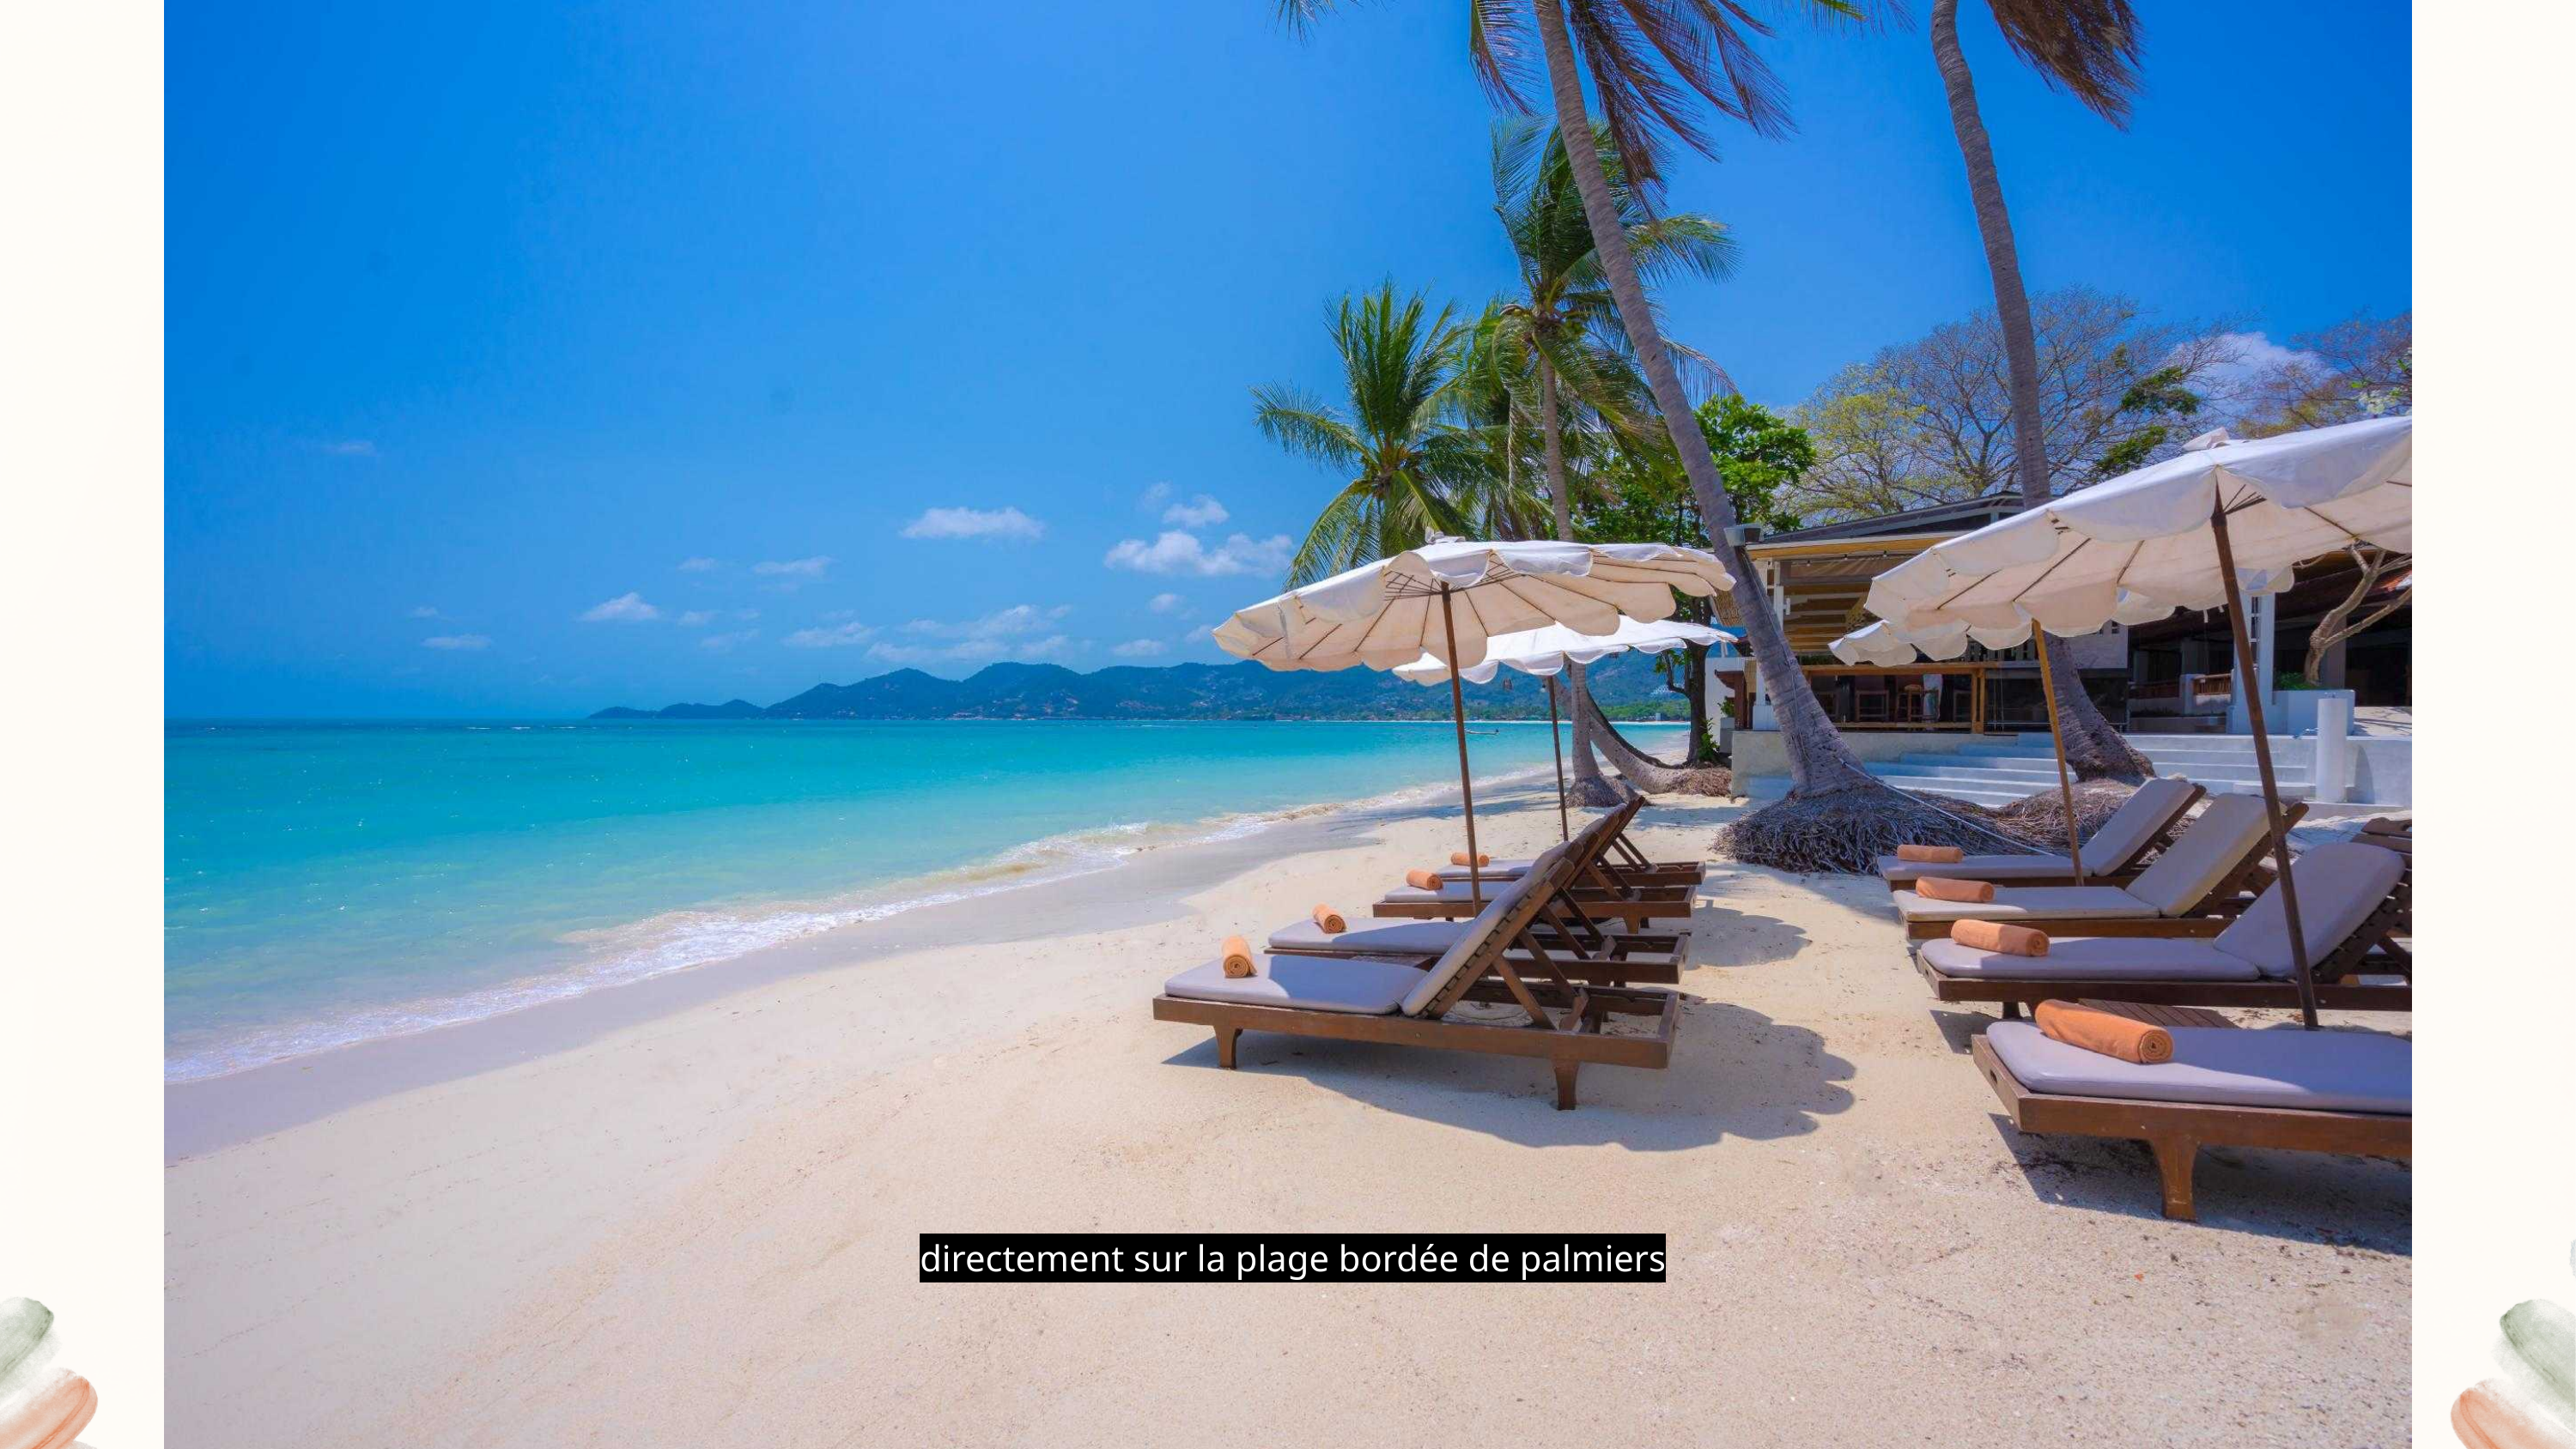

directement sur la plage bordée de palmiers